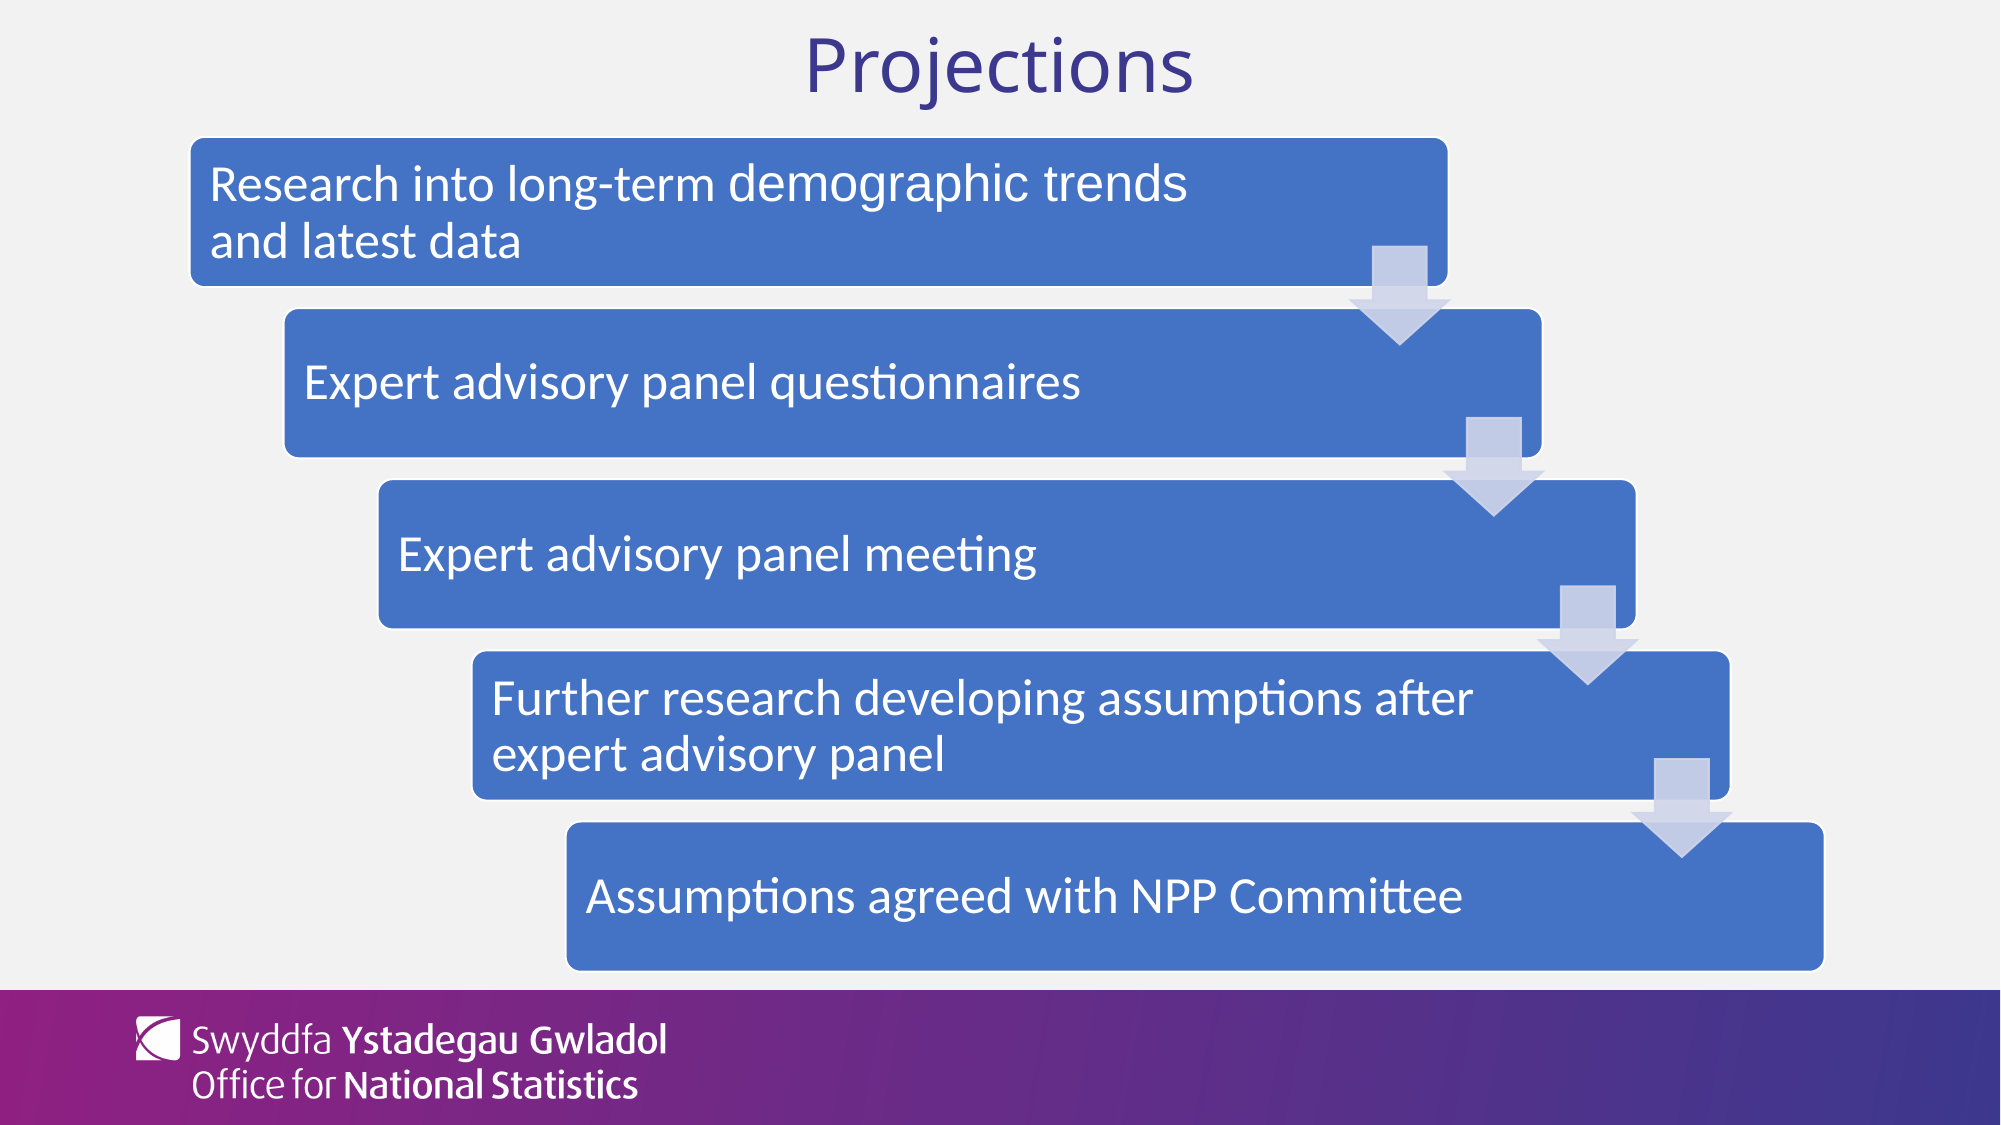

# Projections
Research into long-term demographic trends and latest data
Expert advisory panel questionnaires
Expert advisory panel meeting
Further research developing assumptions after expert advisory panel
Assumptions agreed with NPP Committee